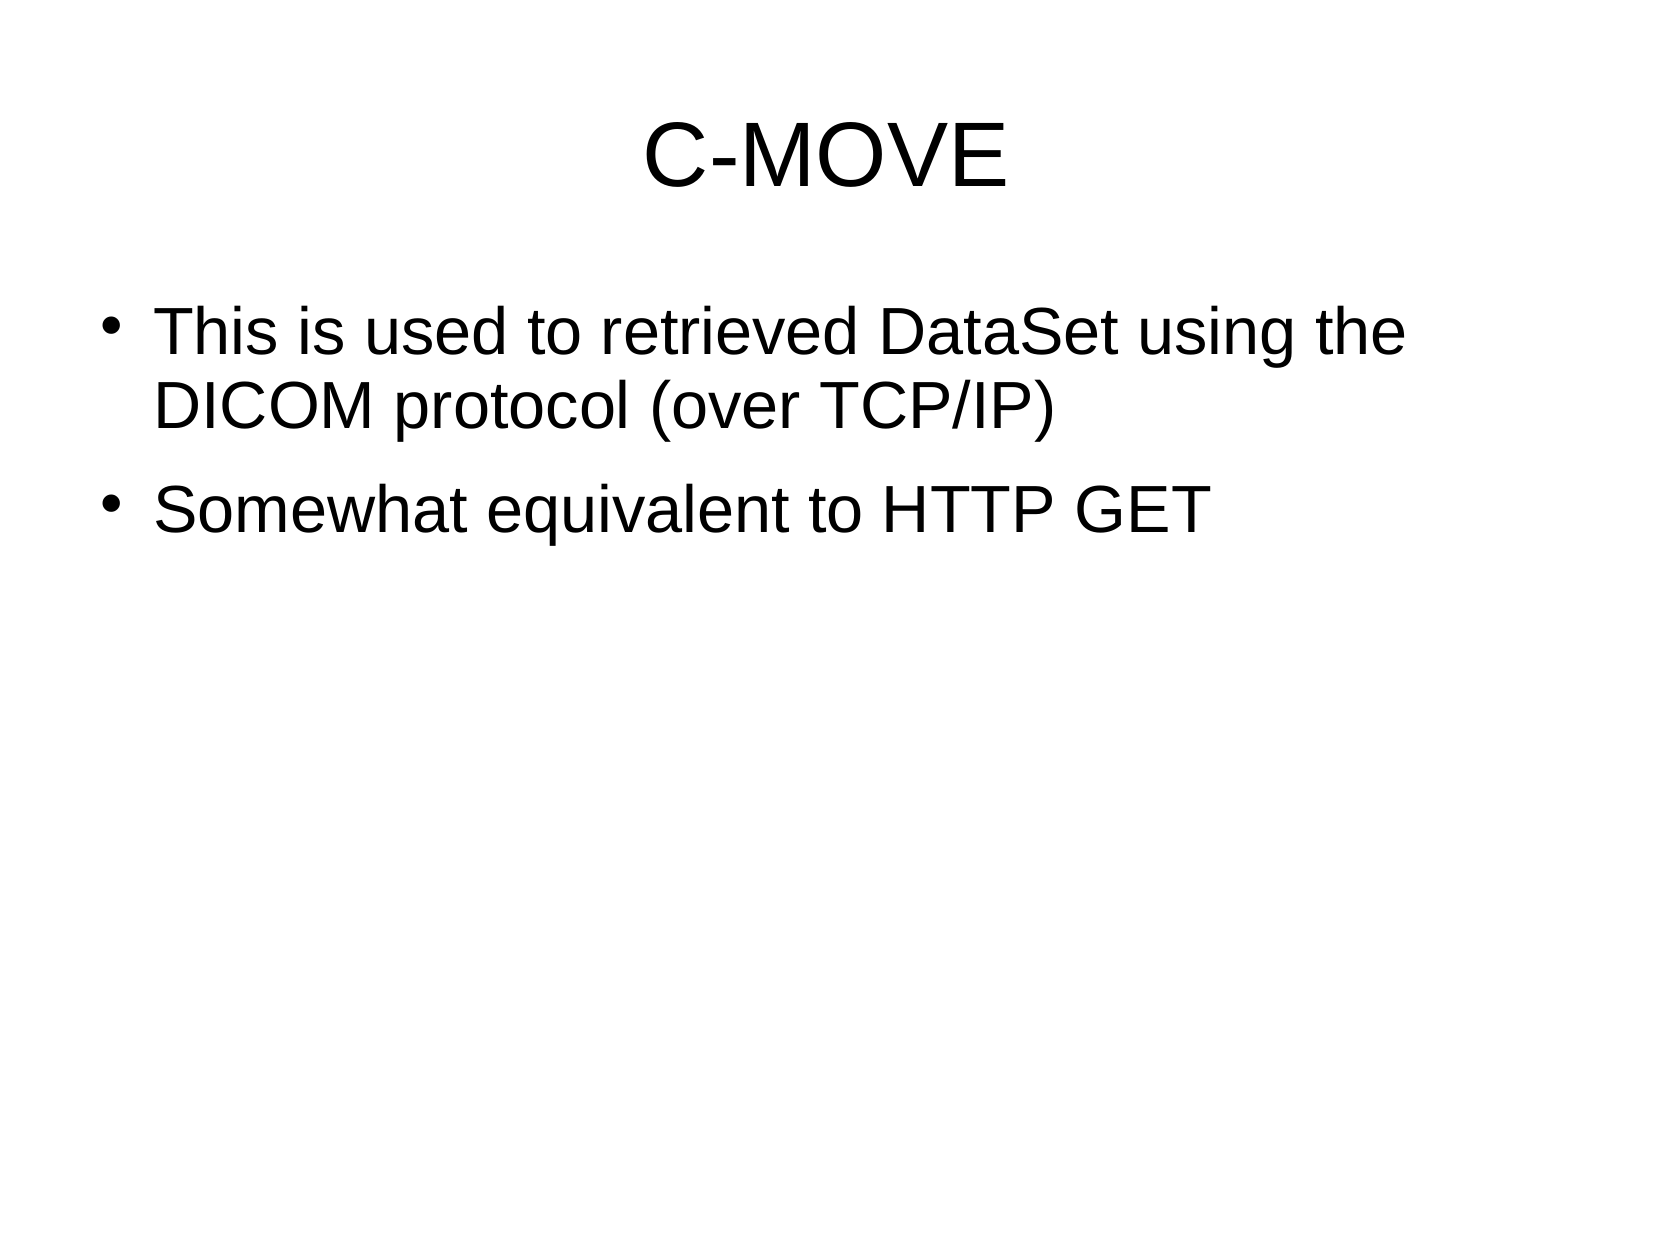

# C-MOVE
This is used to retrieved DataSet using the DICOM protocol (over TCP/IP)
Somewhat equivalent to HTTP GET